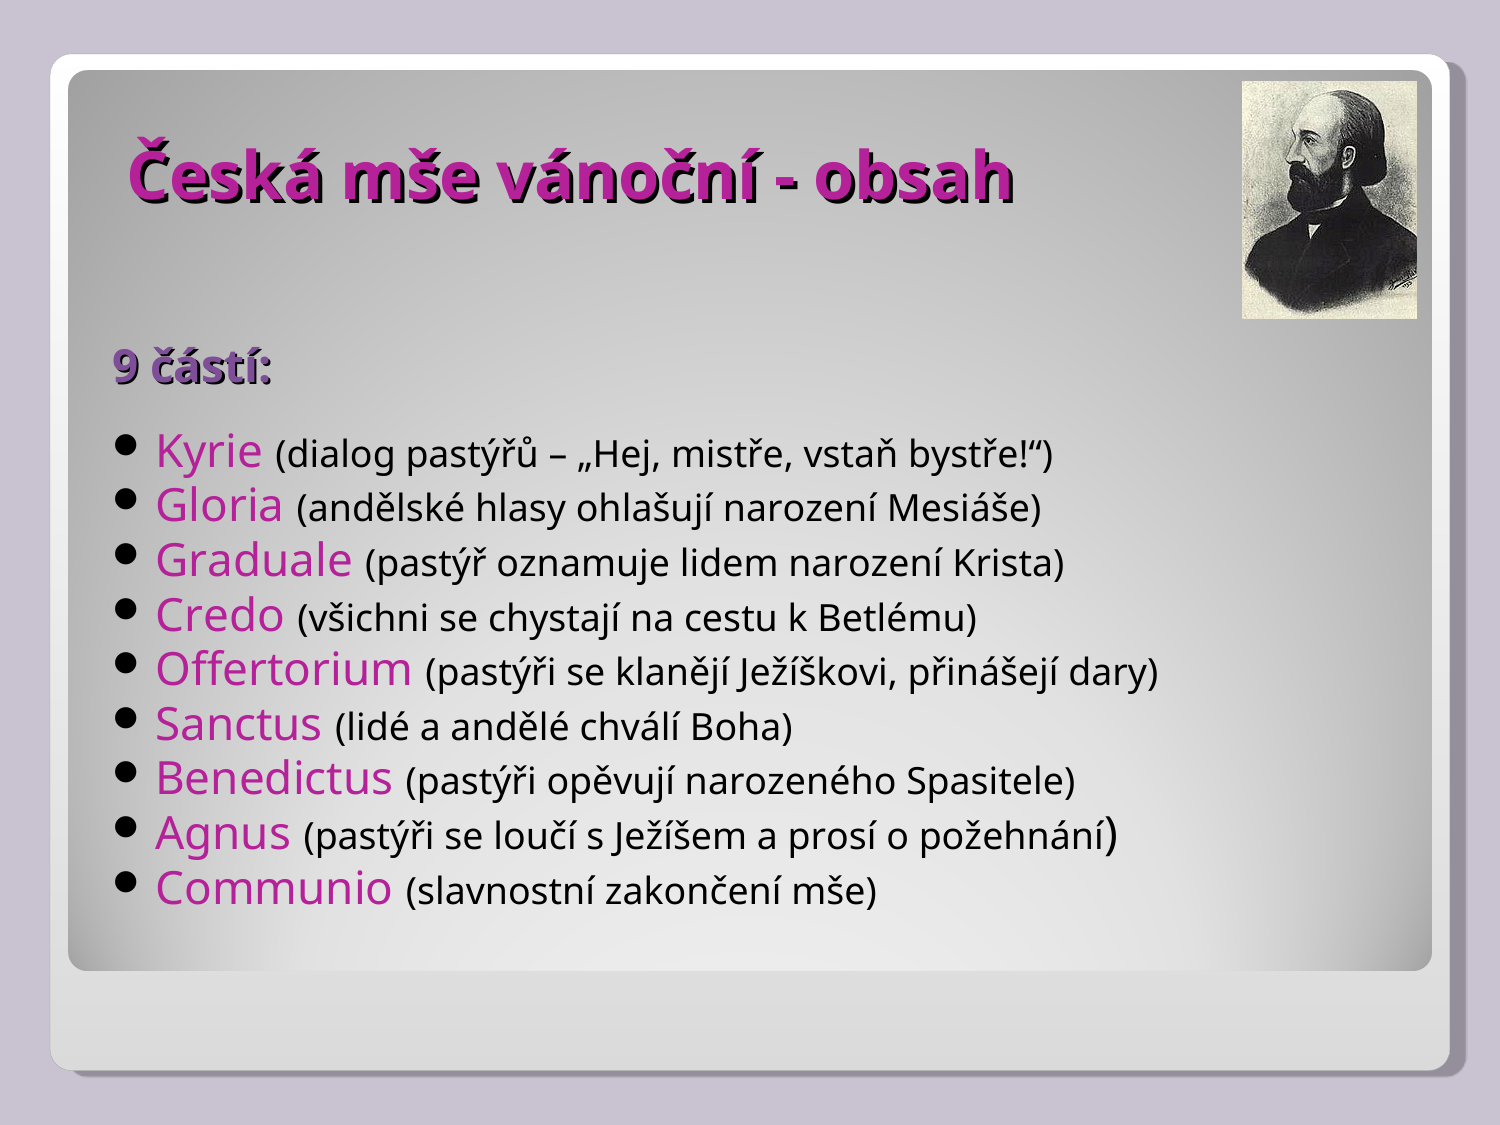

Česká mše vánoční - obsah
# 9 částí:
Kyrie (dialog pastýřů – „Hej, mistře, vstaň bystře!“)
Gloria (andělské hlasy ohlašují narození Mesiáše)
Graduale (pastýř oznamuje lidem narození Krista)
Credo (všichni se chystají na cestu k Betlému)
Offertorium (pastýři se klanějí Ježíškovi, přinášejí dary)
Sanctus (lidé a andělé chválí Boha)
Benedictus (pastýři opěvují narozeného Spasitele)
Agnus (pastýři se loučí s Ježíšem a prosí o požehnání)
Communio (slavnostní zakončení mše)